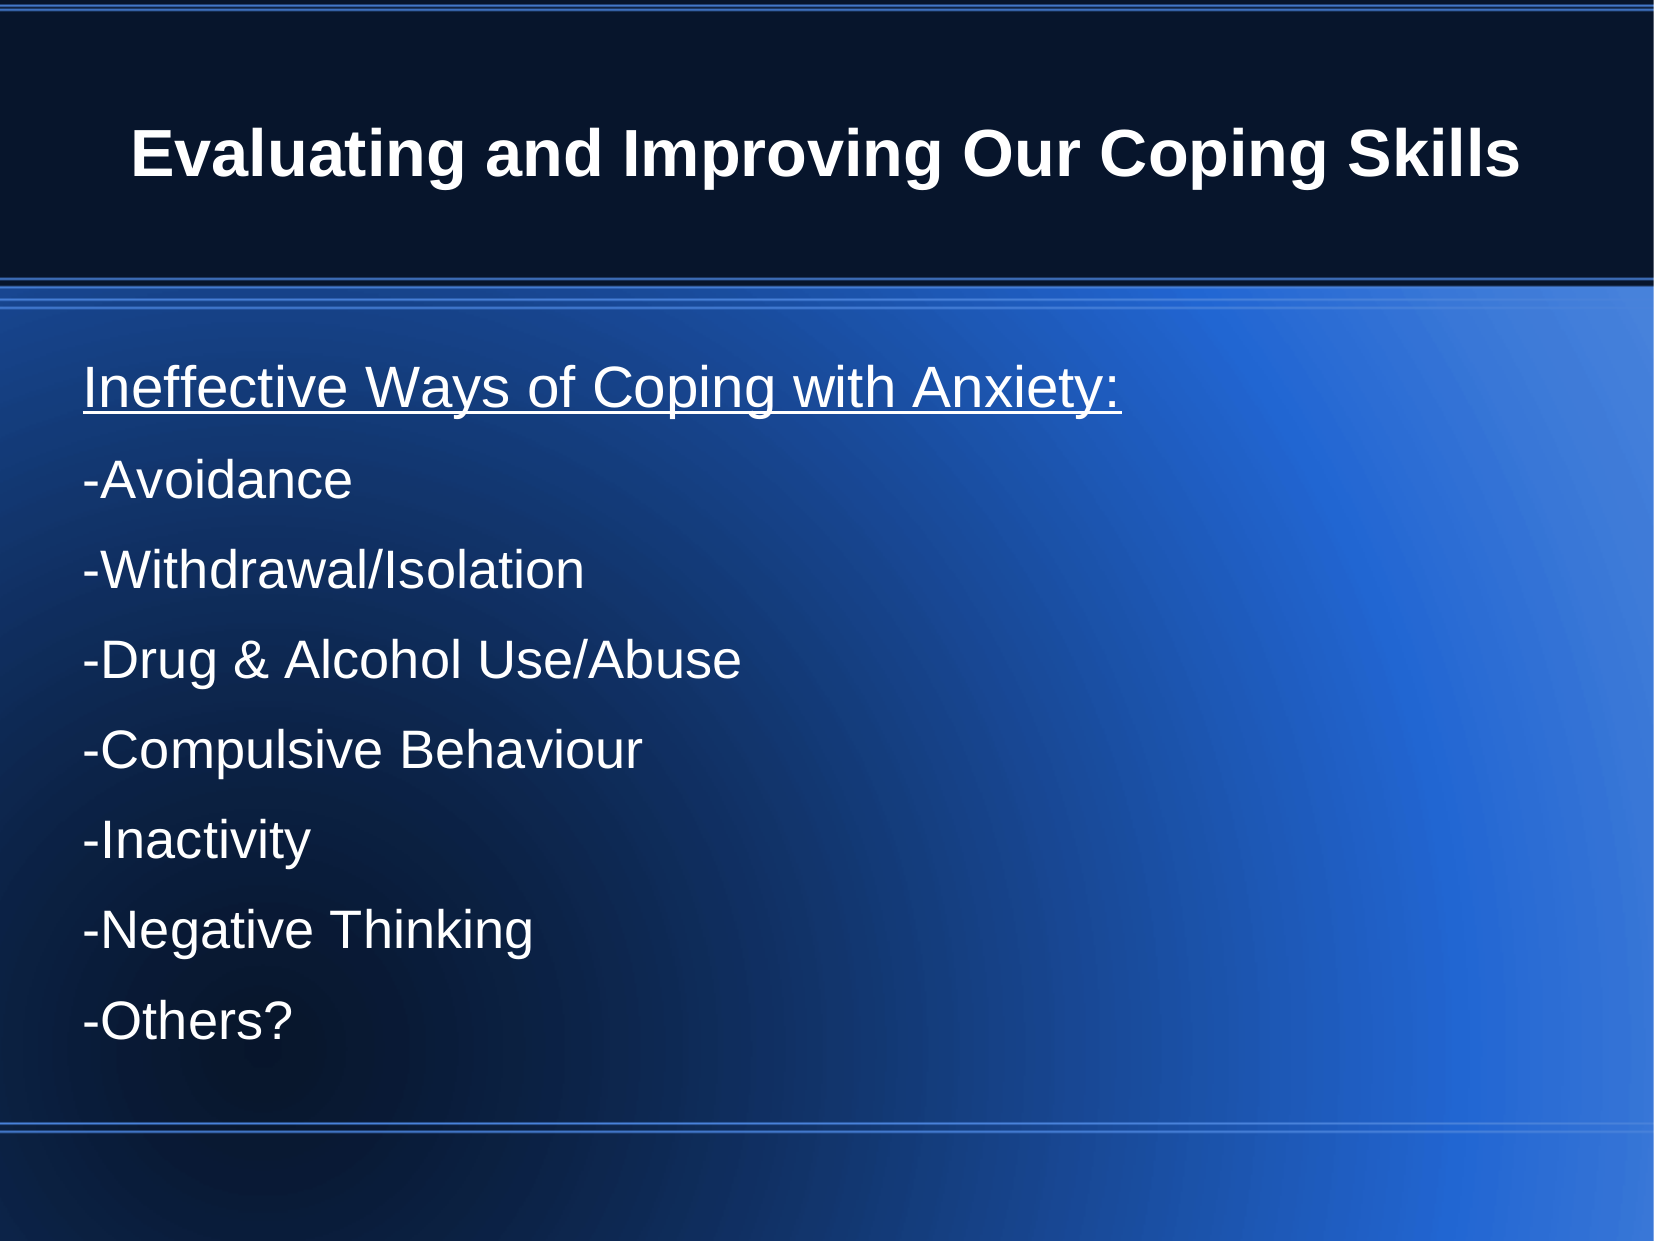

# Evaluating and Improving Our Coping Skills
Ineffective Ways of Coping with Anxiety:
-Avoidance
-Withdrawal/Isolation
-Drug & Alcohol Use/Abuse
-Compulsive Behaviour
-Inactivity
-Negative Thinking
-Others?